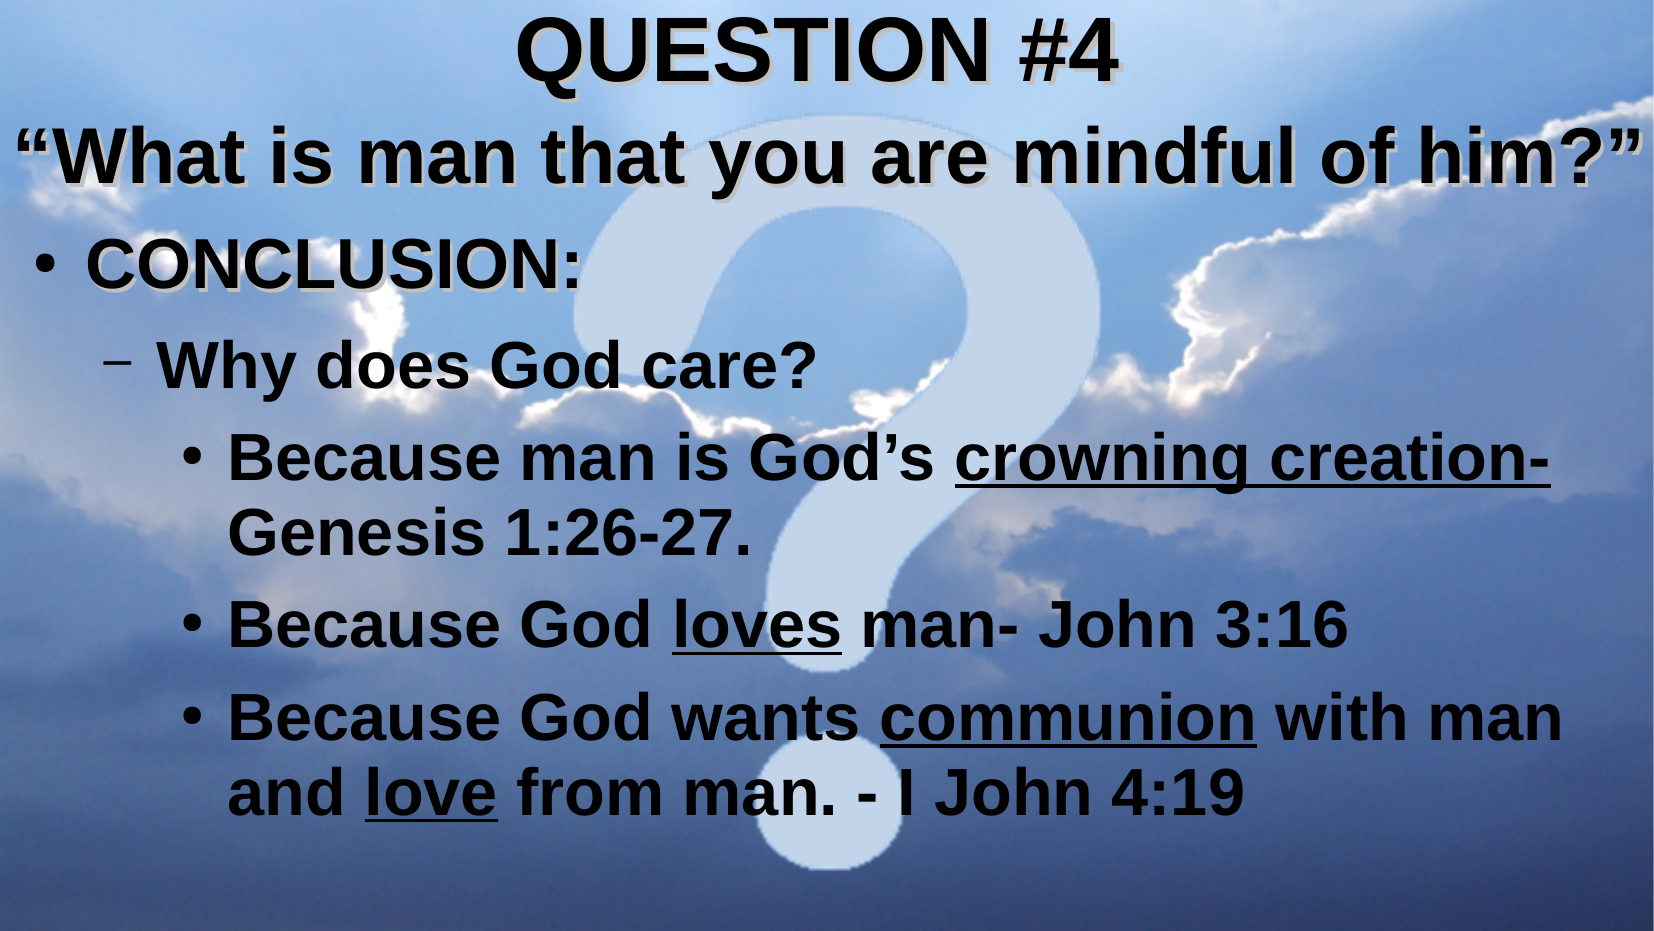

# QUESTION #4 “What is man that you are mindful of him?”
CONCLUSION:
Why does God care?
Because man is God’s crowning creation- Genesis 1:26-27.
Because God loves man- John 3:16
Because God wants communion with man and love from man. - I John 4:19